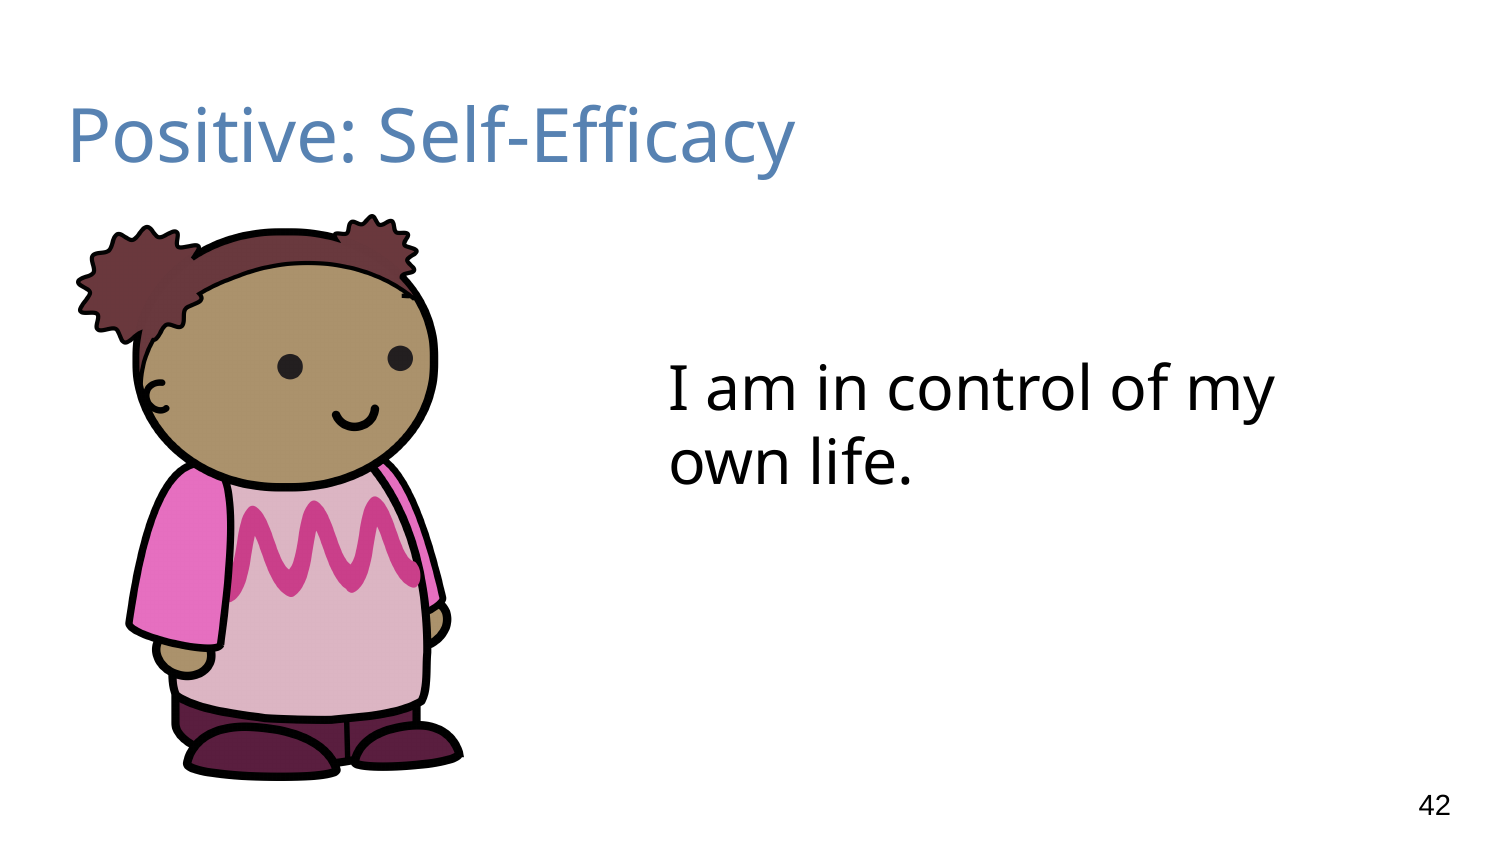

# Positive: Self-Efficacy
I am in control of my own life.